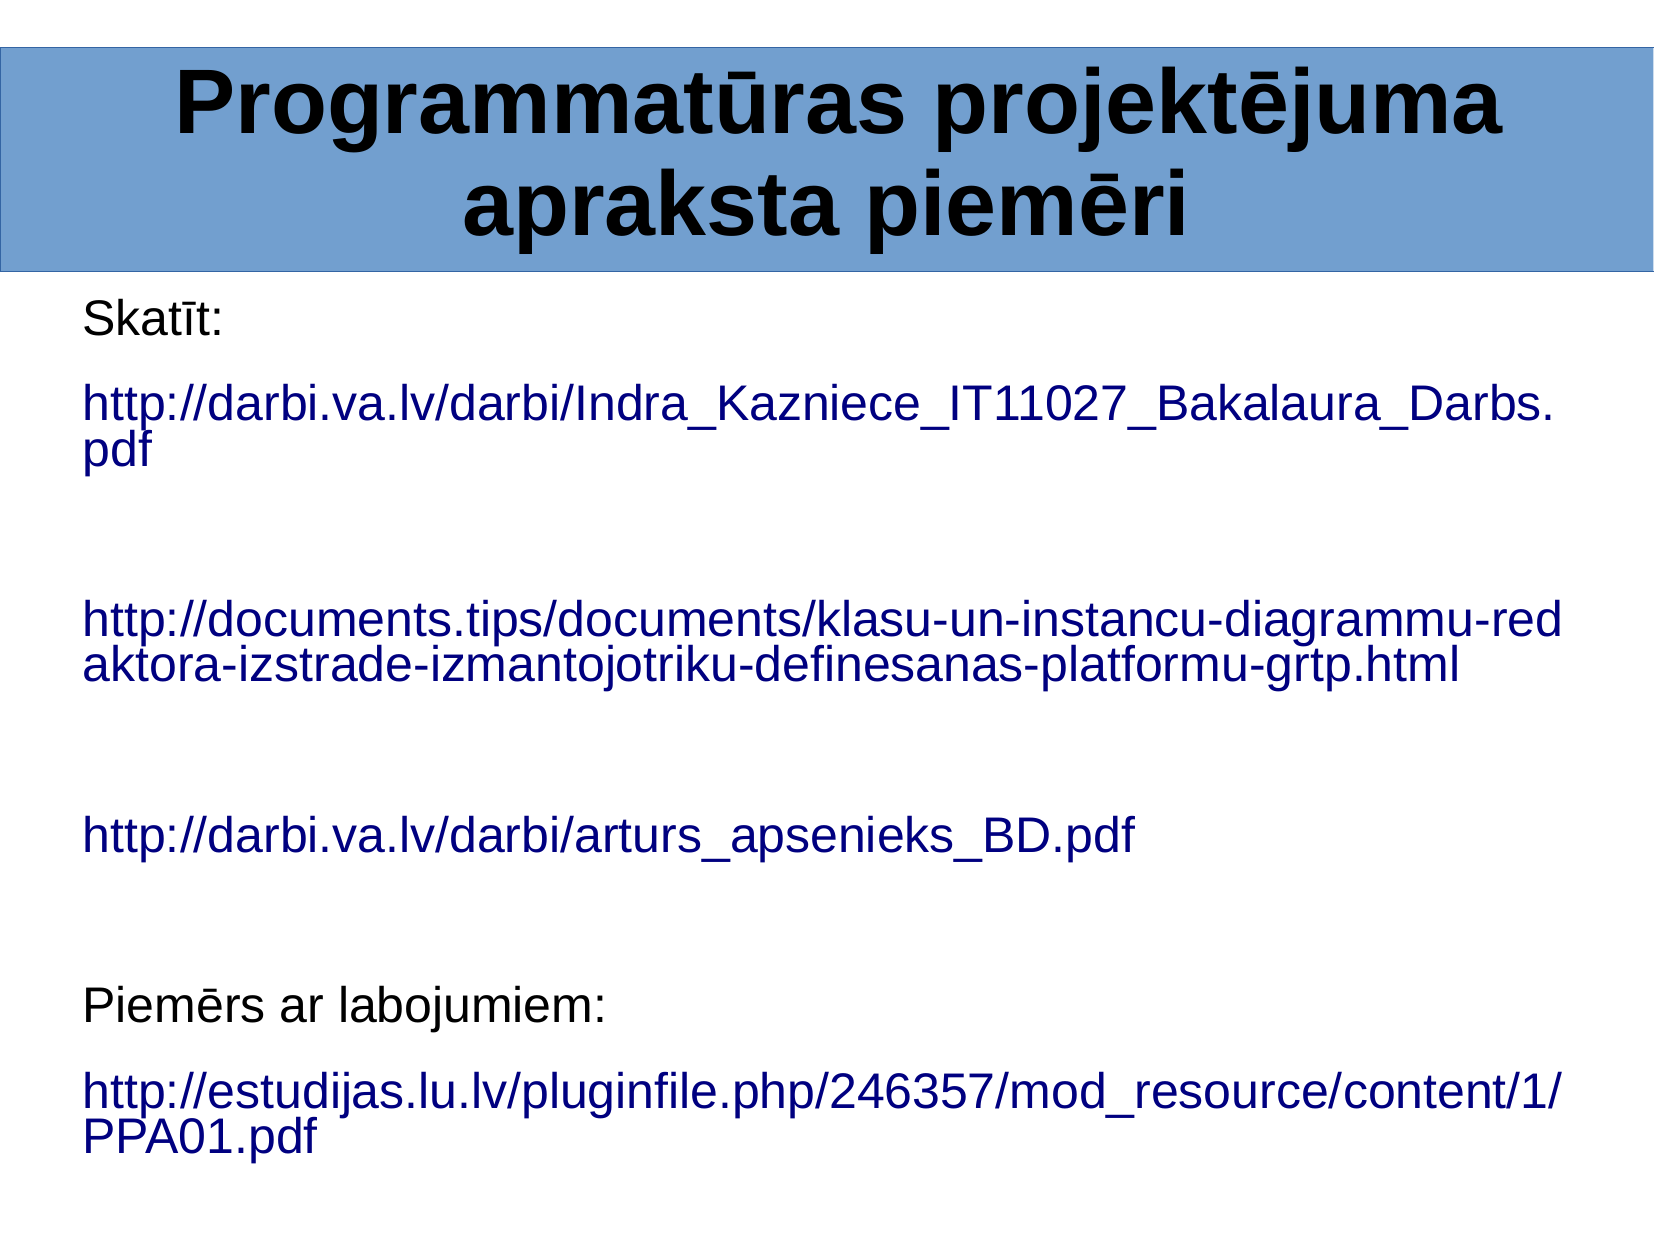

# Programmatūras projektējuma apraksta piemēri
Skatīt:
http://darbi.va.lv/darbi/Indra_Kazniece_IT11027_Bakalaura_Darbs.pdf
http://documents.tips/documents/klasu-un-instancu-diagrammu-redaktora-izstrade-izmantojotriku-definesanas-platformu-grtp.html
http://darbi.va.lv/darbi/arturs_apsenieks_BD.pdf
Piemērs ar labojumiem:
http://estudijas.lu.lv/pluginfile.php/246357/mod_resource/content/1/PPA01.pdf